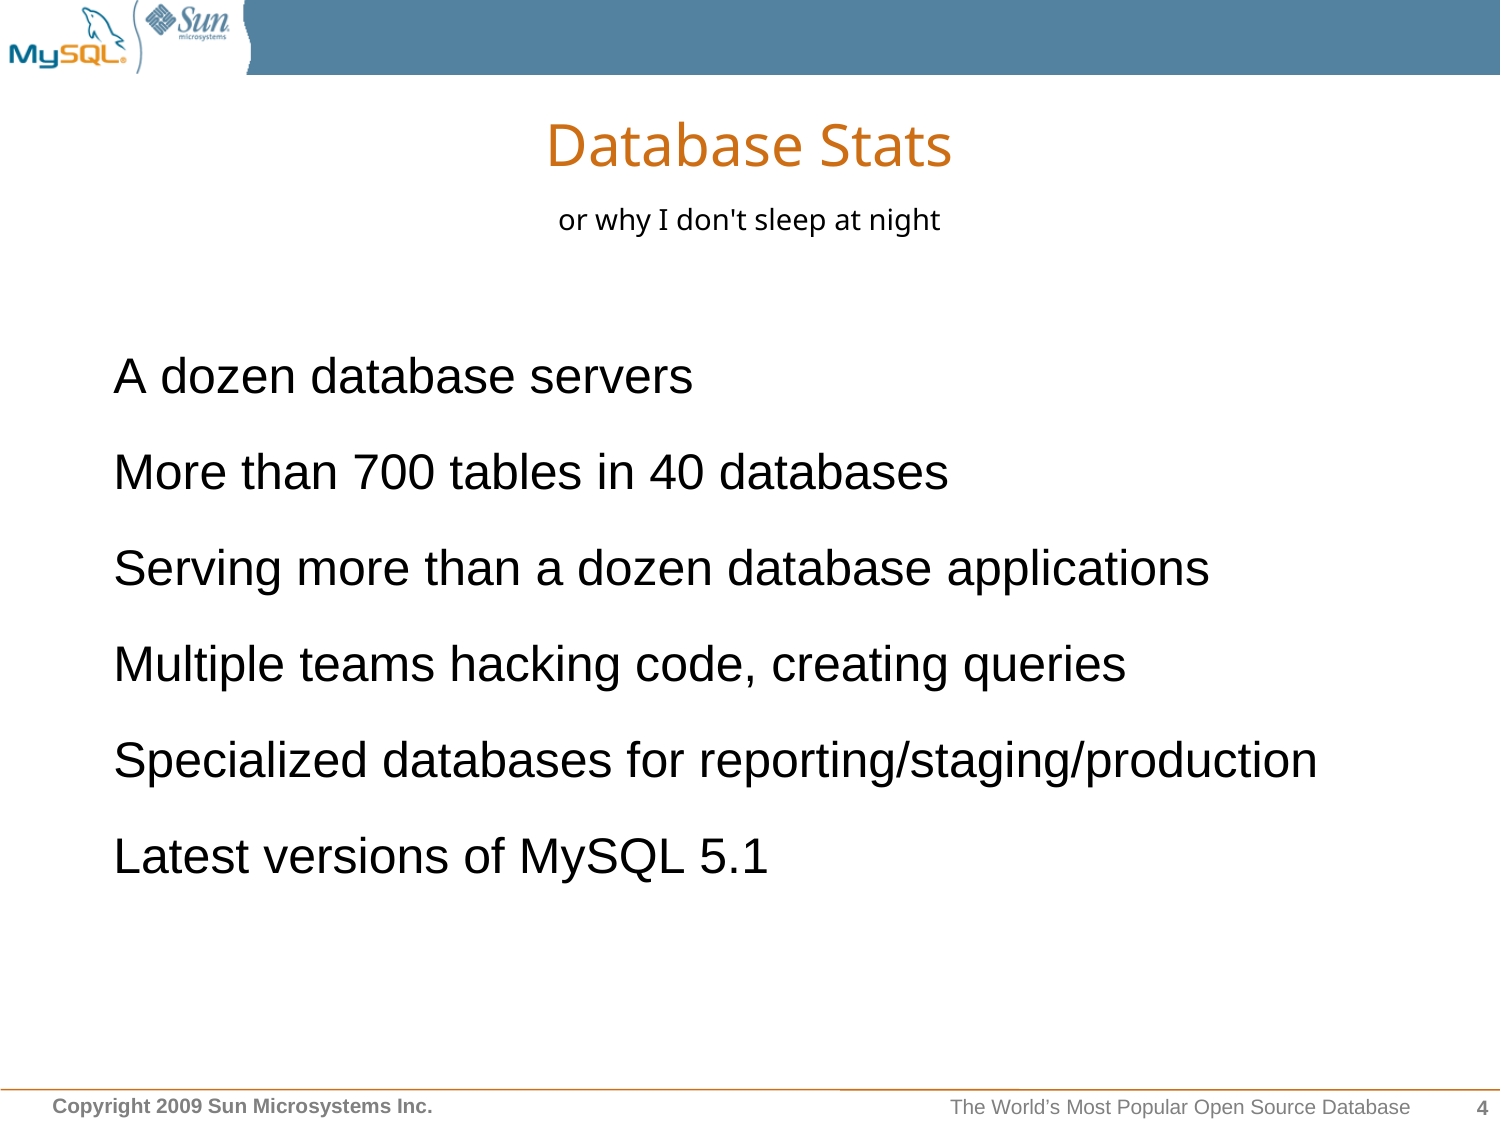

# Database Stats or why I don't sleep at night
A dozen database servers
More than 700 tables in 40 databases
Serving more than a dozen database applications
Multiple teams hacking code, creating queries
Specialized databases for reporting/staging/production
Latest versions of MySQL 5.1